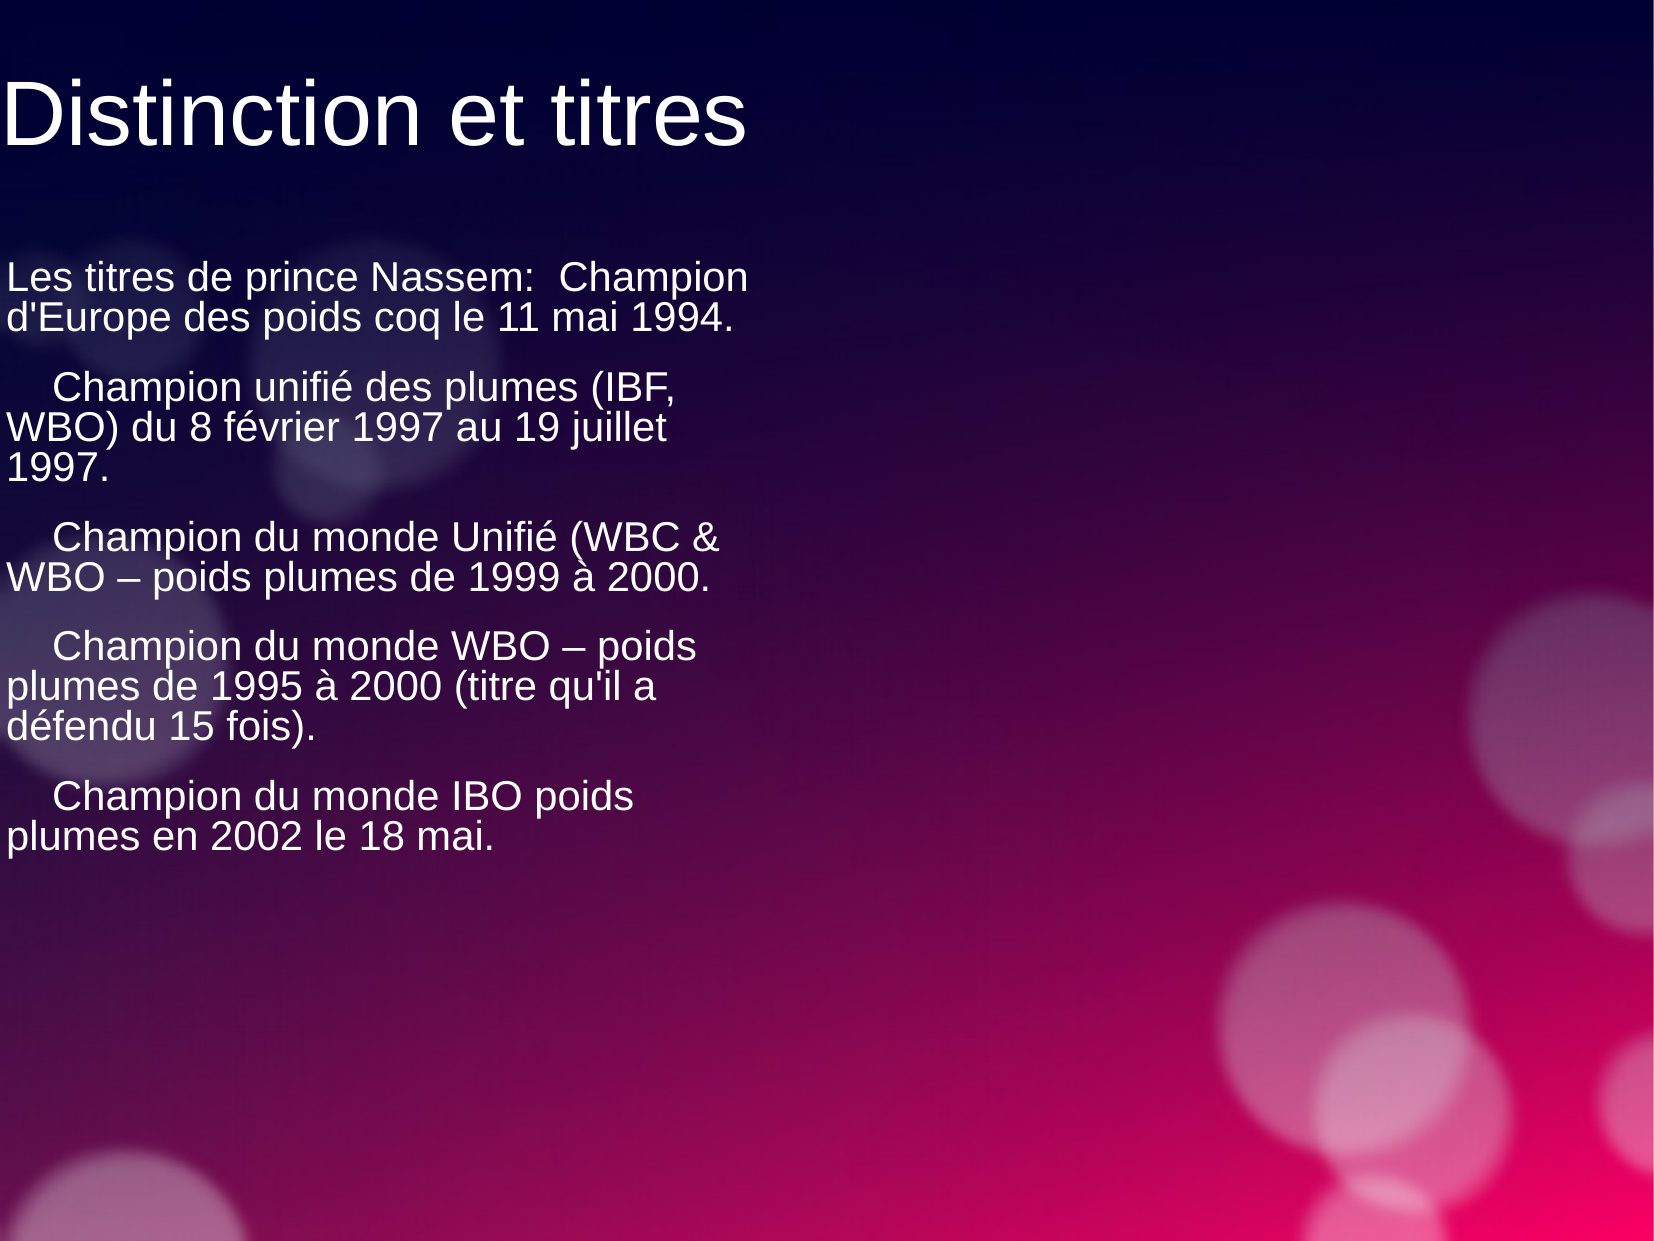

# Distinction et titres
Les titres de prince Nassem: Champion d'Europe des poids coq le 11 mai 1994.
 Champion unifié des plumes (IBF, WBO) du 8 février 1997 au 19 juillet 1997.
 Champion du monde Unifié (WBC & WBO – poids plumes de 1999 à 2000.
 Champion du monde WBO – poids plumes de 1995 à 2000 (titre qu'il a défendu 15 fois).
 Champion du monde IBO poids plumes en 2002 le 18 mai.